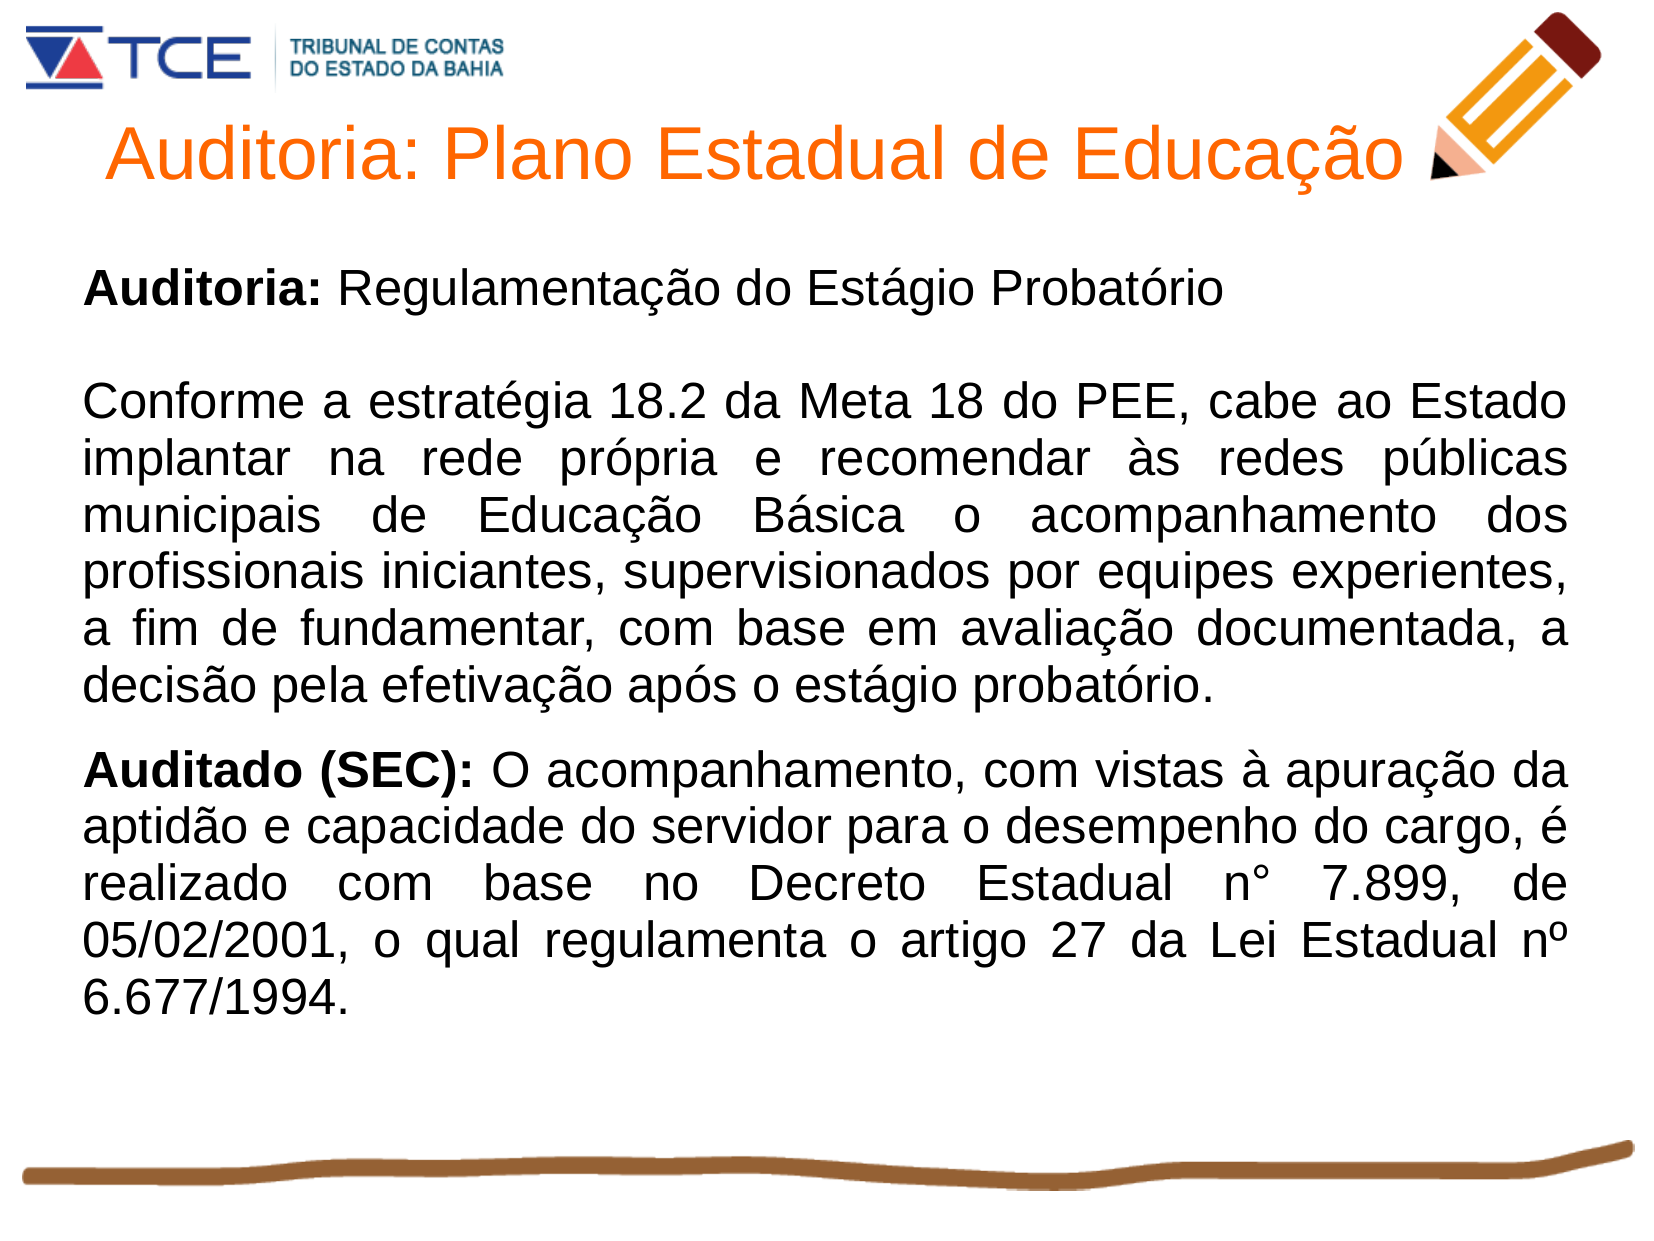

# Auditoria: Plano Estadual de Educação
Auditoria: Regulamentação do Estágio Probatório
Conforme a estratégia 18.2 da Meta 18 do PEE, cabe ao Estado implantar na rede própria e recomendar às redes públicas municipais de Educação Básica o acompanhamento dos profissionais iniciantes, supervisionados por equipes experientes, a fim de fundamentar, com base em avaliação documentada, a decisão pela efetivação após o estágio probatório.
Auditado (SEC): O acompanhamento, com vistas à apuração da aptidão e capacidade do servidor para o desempenho do cargo, é realizado com base no Decreto Estadual n° 7.899, de 05/02/2001, o qual regulamenta o artigo 27 da Lei Estadual nº 6.677/1994.